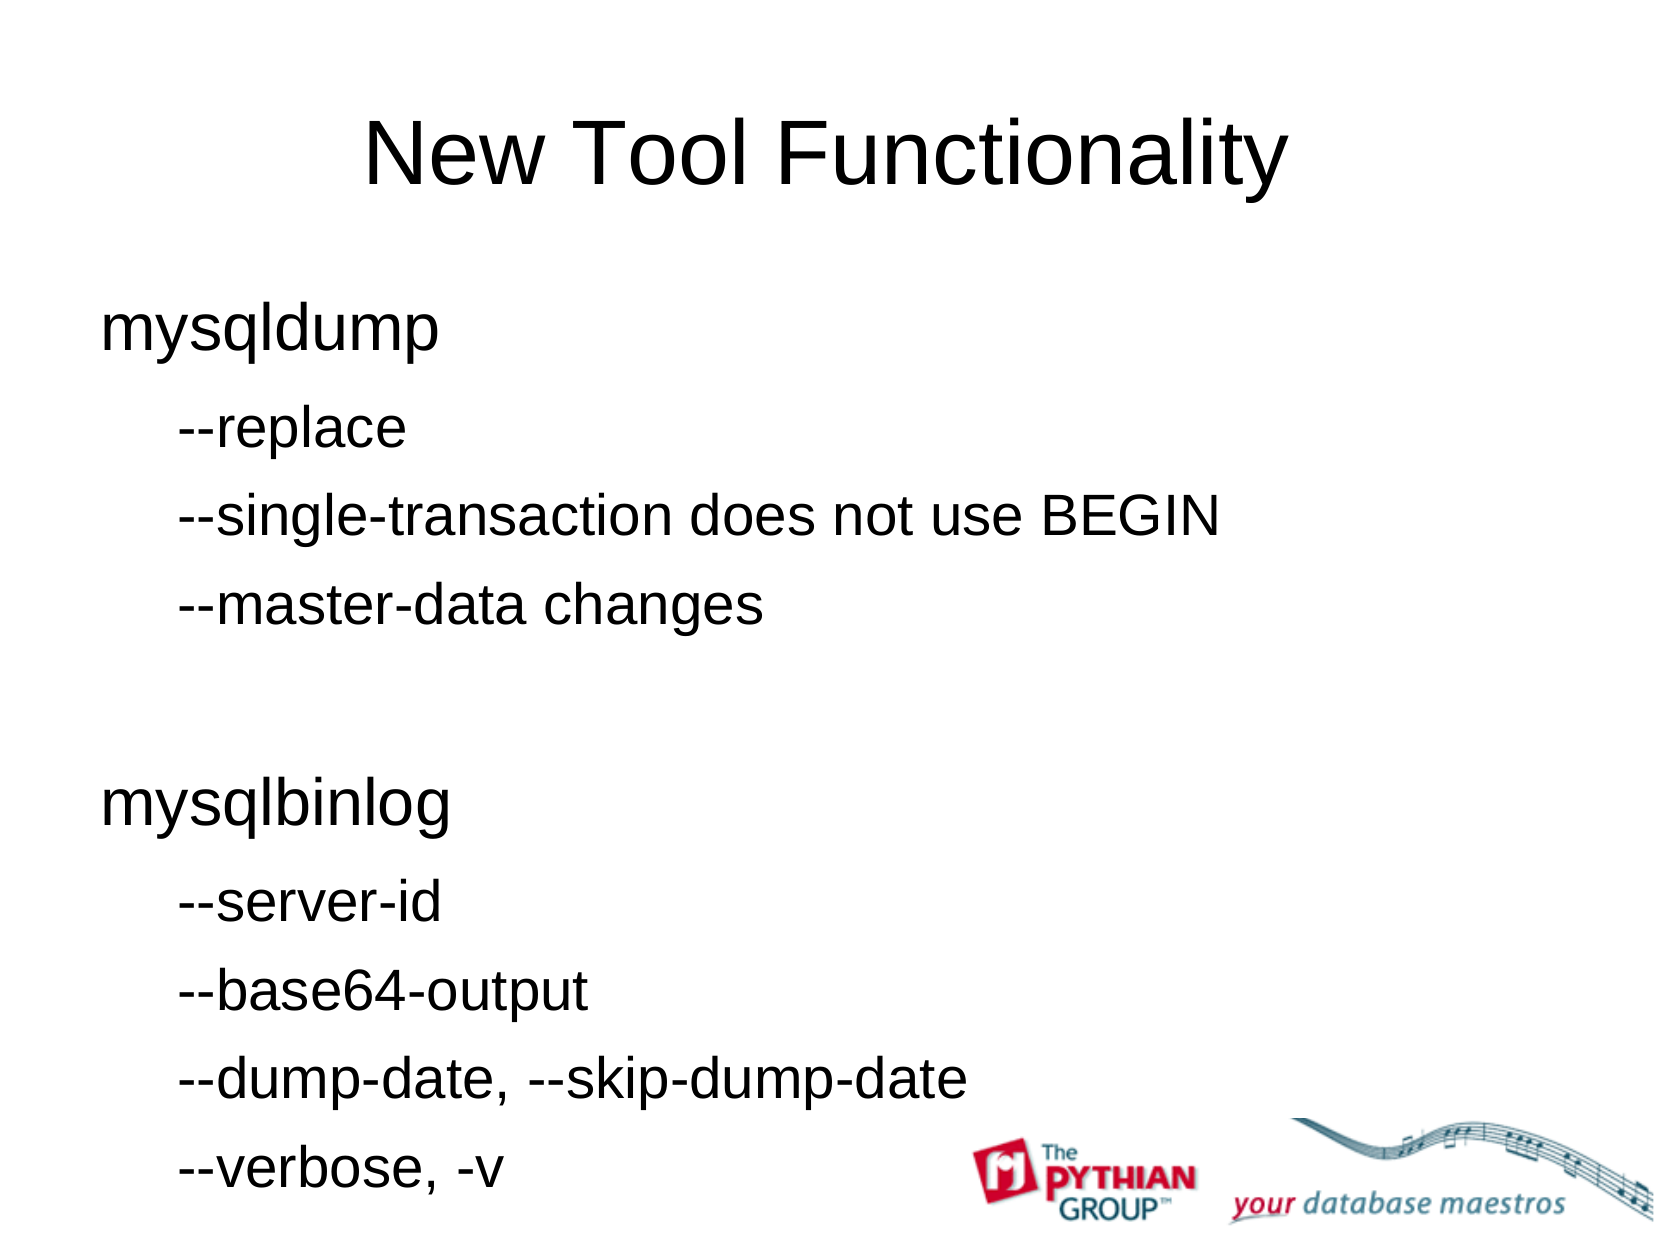

# New Tool Functionality
mysqldump
--replace
--single-transaction does not use BEGIN
--master-data changes
mysqlbinlog
--server-id
--base64-output
--dump-date, --skip-dump-date
--verbose, -v